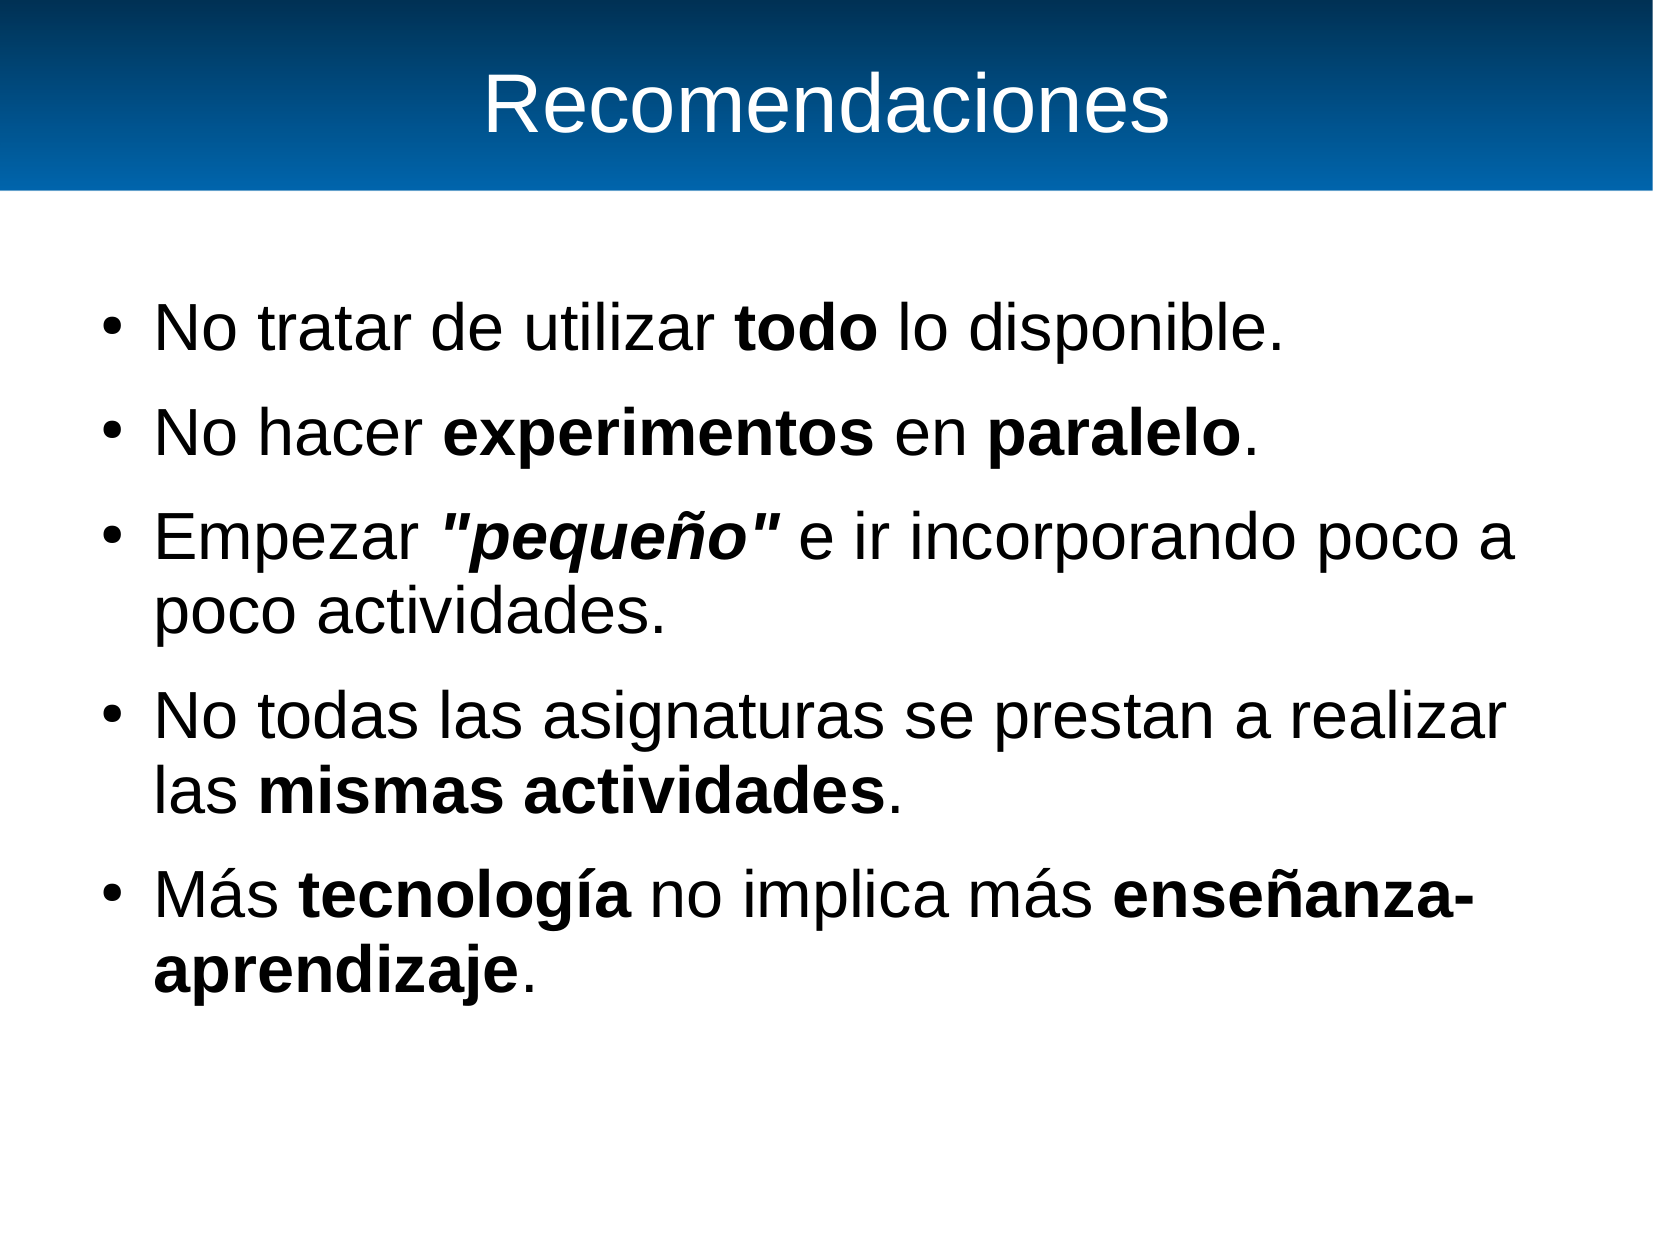

# Recomendaciones
No tratar de utilizar todo lo disponible.
No hacer experimentos en paralelo.
Empezar "pequeño" e ir incorporando poco a poco actividades.
No todas las asignaturas se prestan a realizar las mismas actividades.
Más tecnología no implica más enseñanza-aprendizaje.